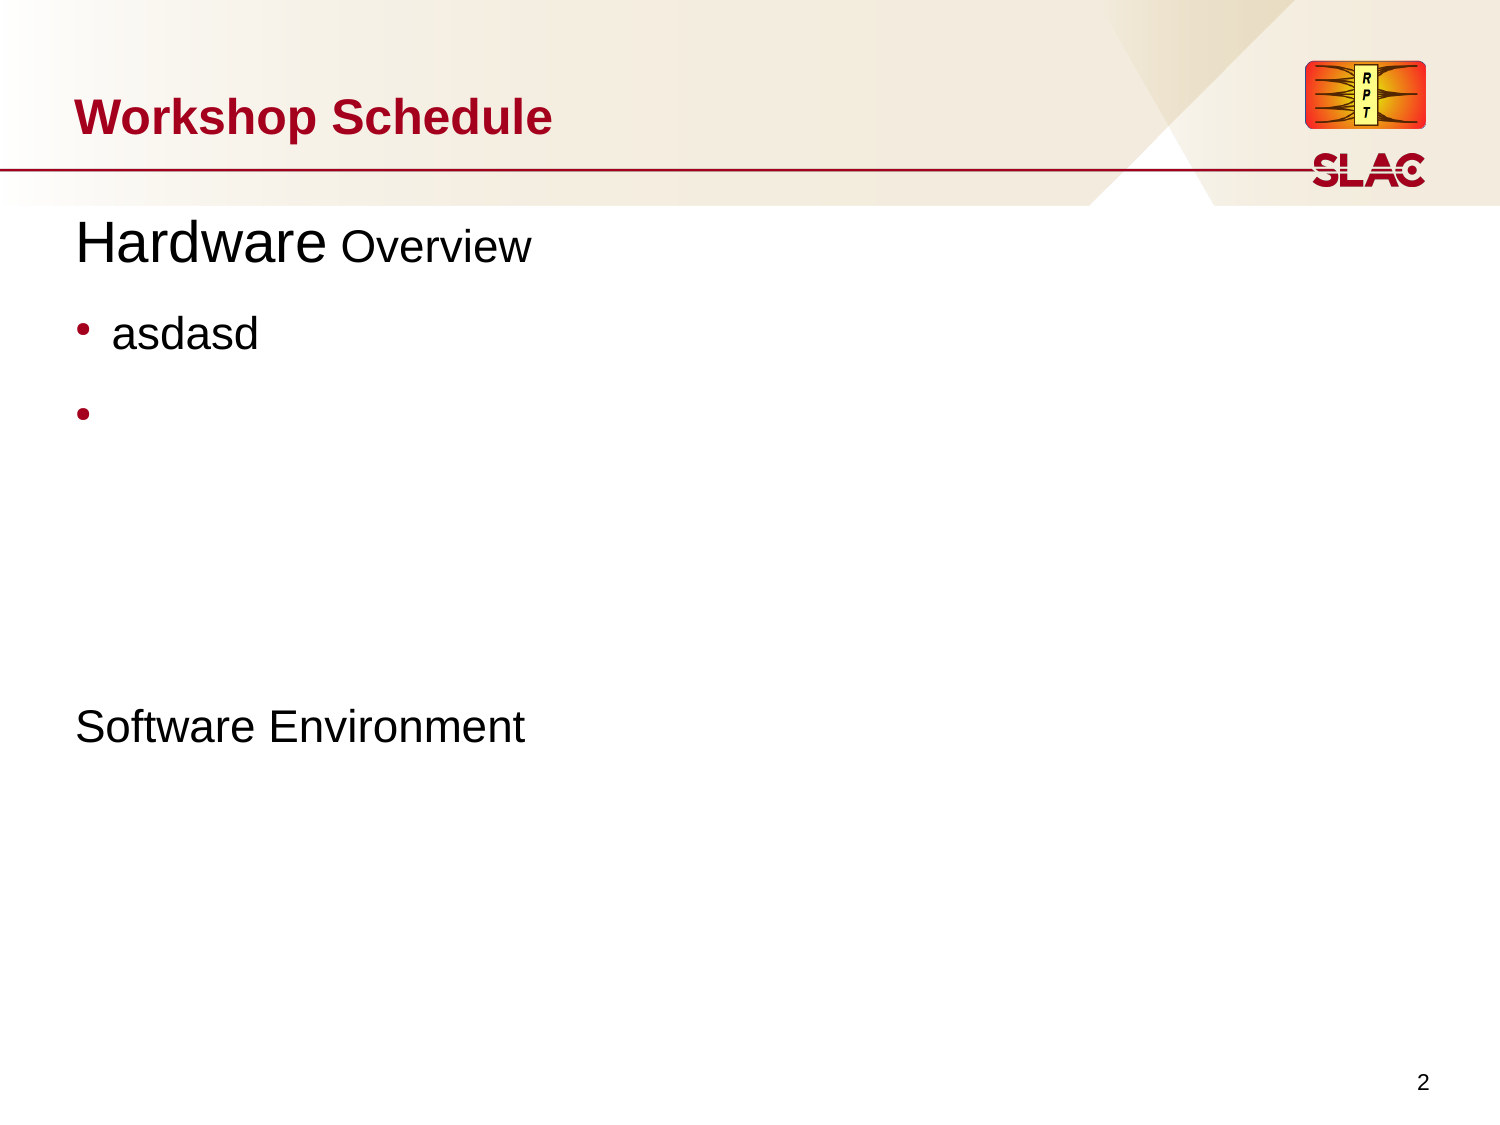

# Workshop Schedule
Hardware Overview
asdasd
Software Environment